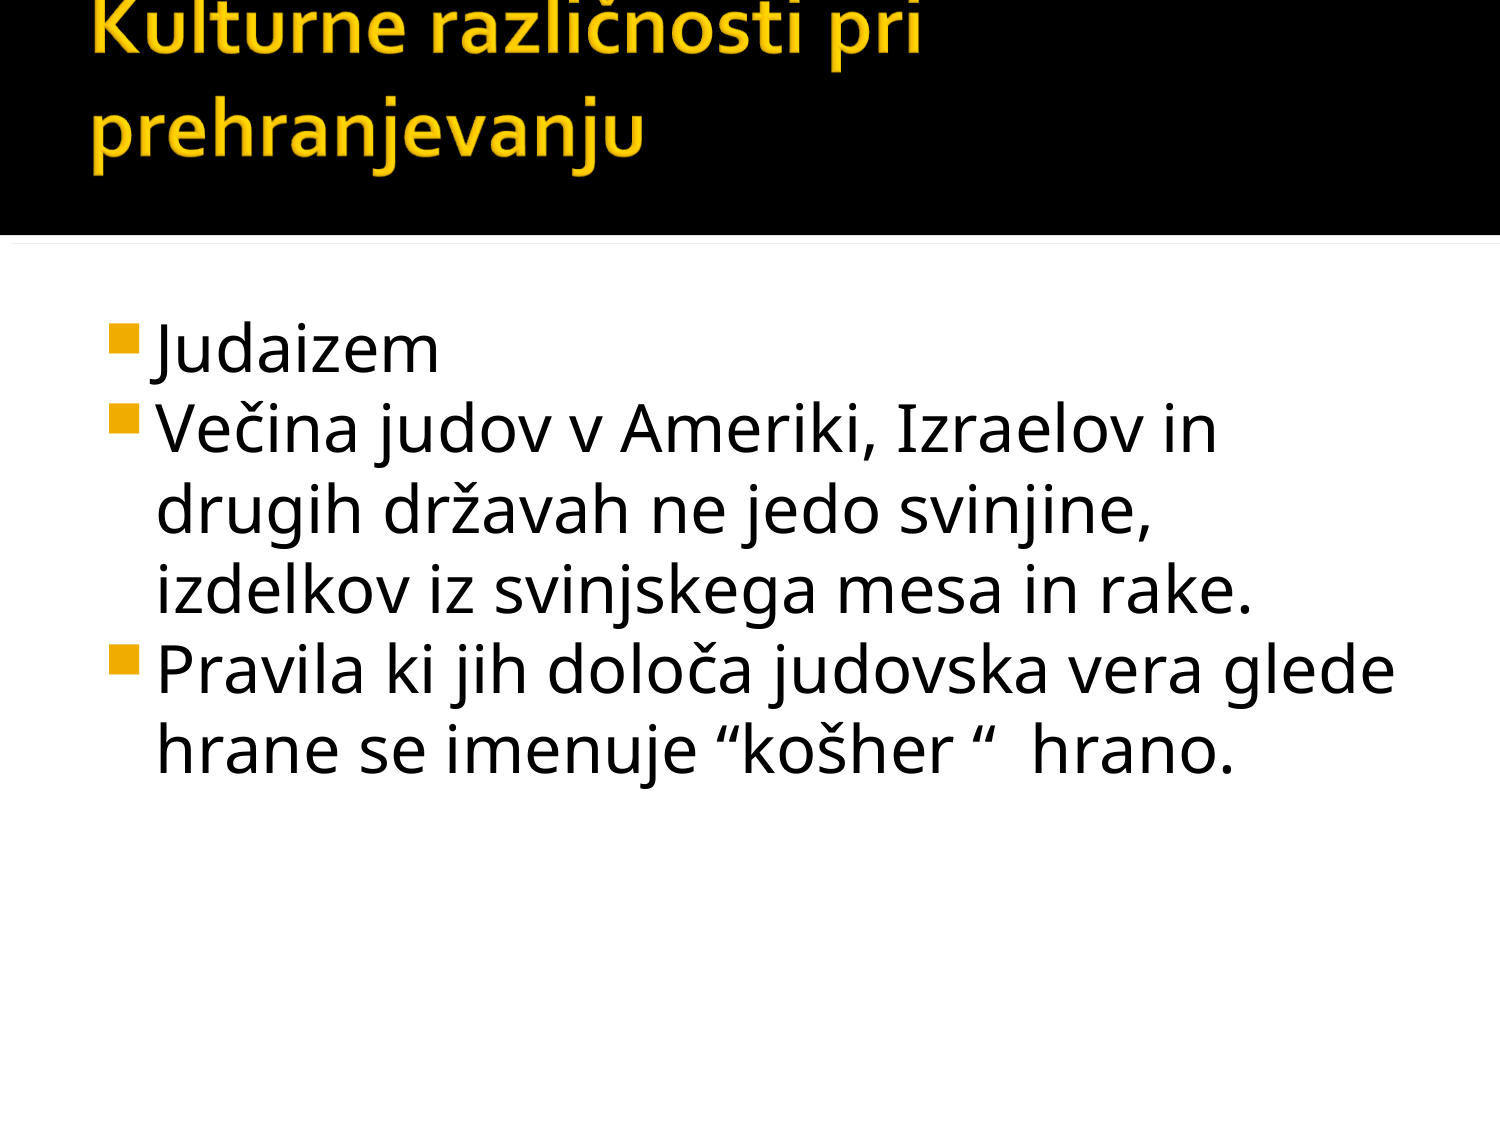

# Judaizem
Večina judov v Ameriki, Izraelov in drugih državah ne jedo svinjine, izdelkov iz svinjskega mesa in rake.
Pravila ki jih določa judovska vera glede hrane se imenuje “košher “ hrano.